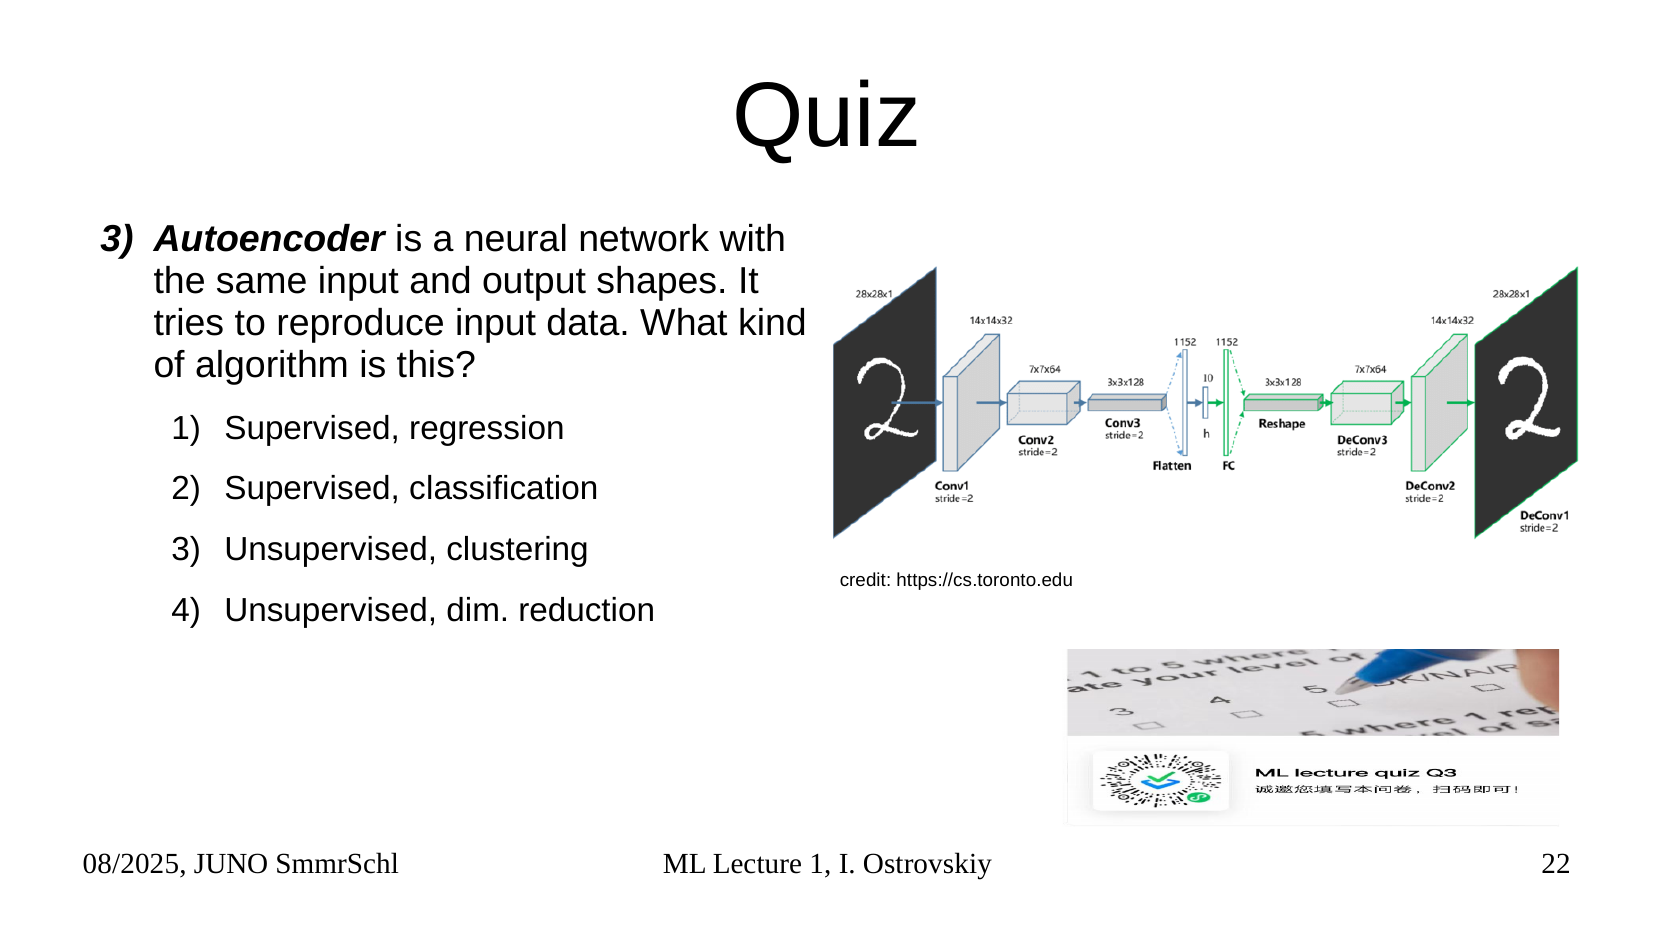

# Quiz
Autoencoder is a neural network with the same input and output shapes. It tries to reproduce input data. What kind of algorithm is this?
Supervised, regression
Supervised, classification
Unsupervised, clustering
Unsupervised, dim. reduction
credit: https://cs.toronto.edu
08/2025, JUNO SmmrSchl
ML Lecture 1, I. Ostrovskiy
22